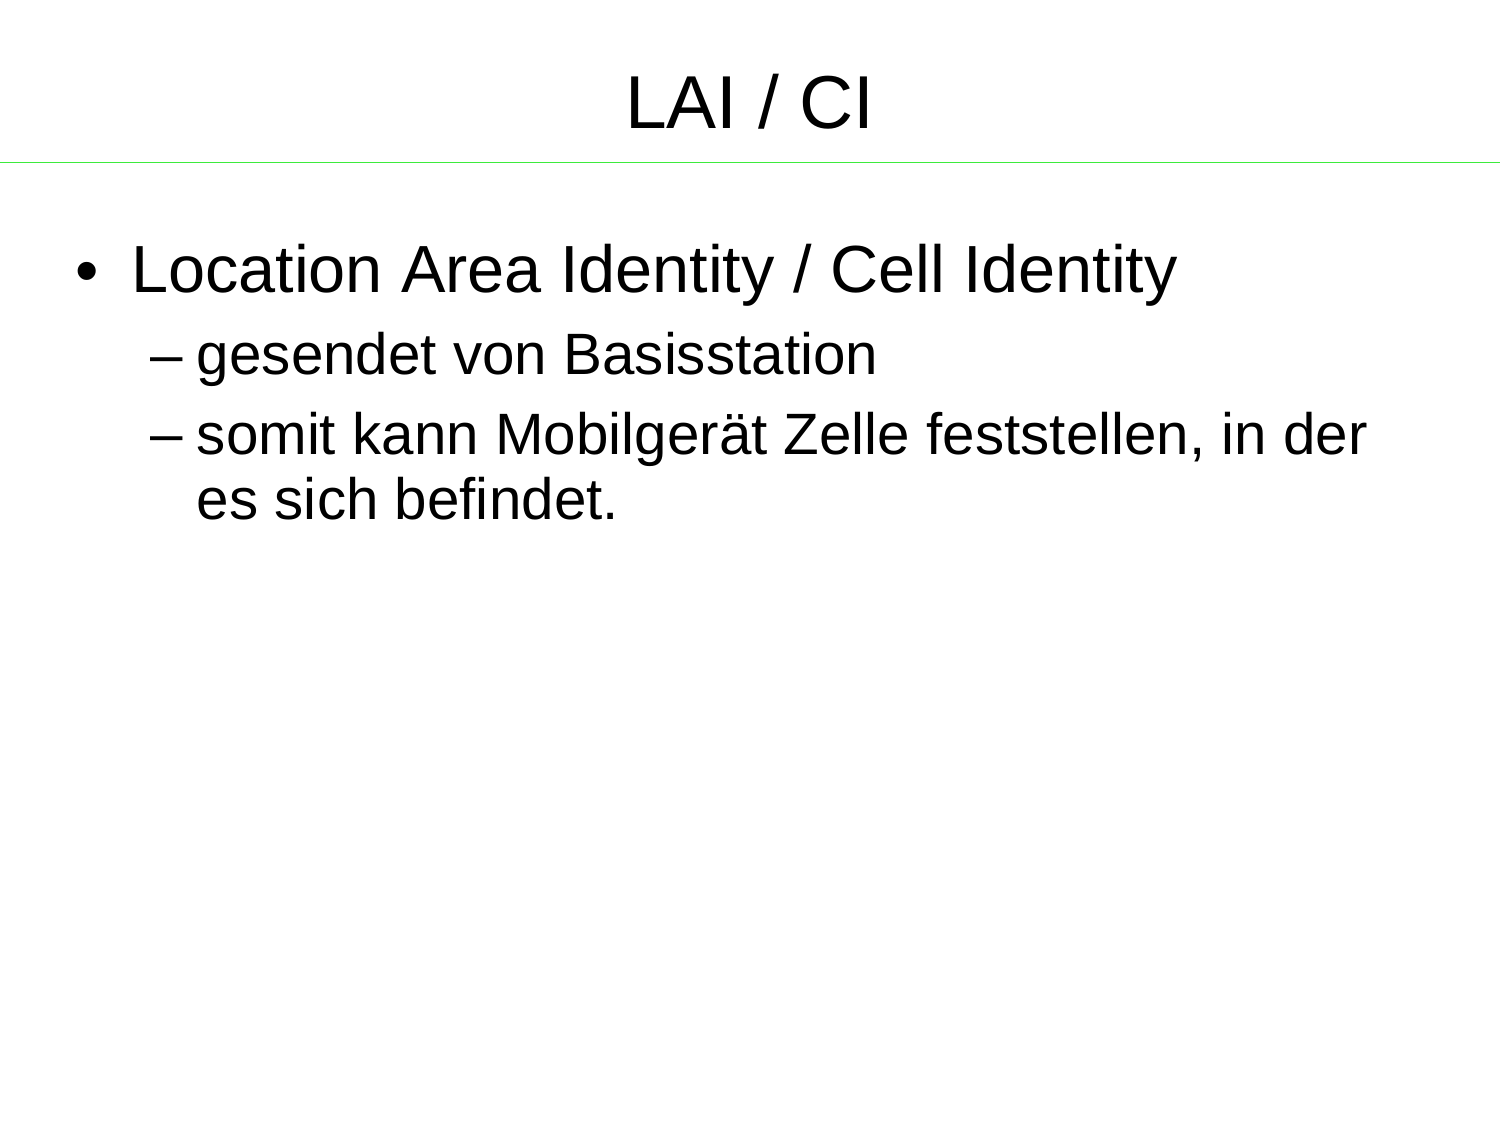

# LAI / CI
Location Area Identity / Cell Identity
gesendet von Basisstation
somit kann Mobilgerät Zelle feststellen, in der es sich befindet.